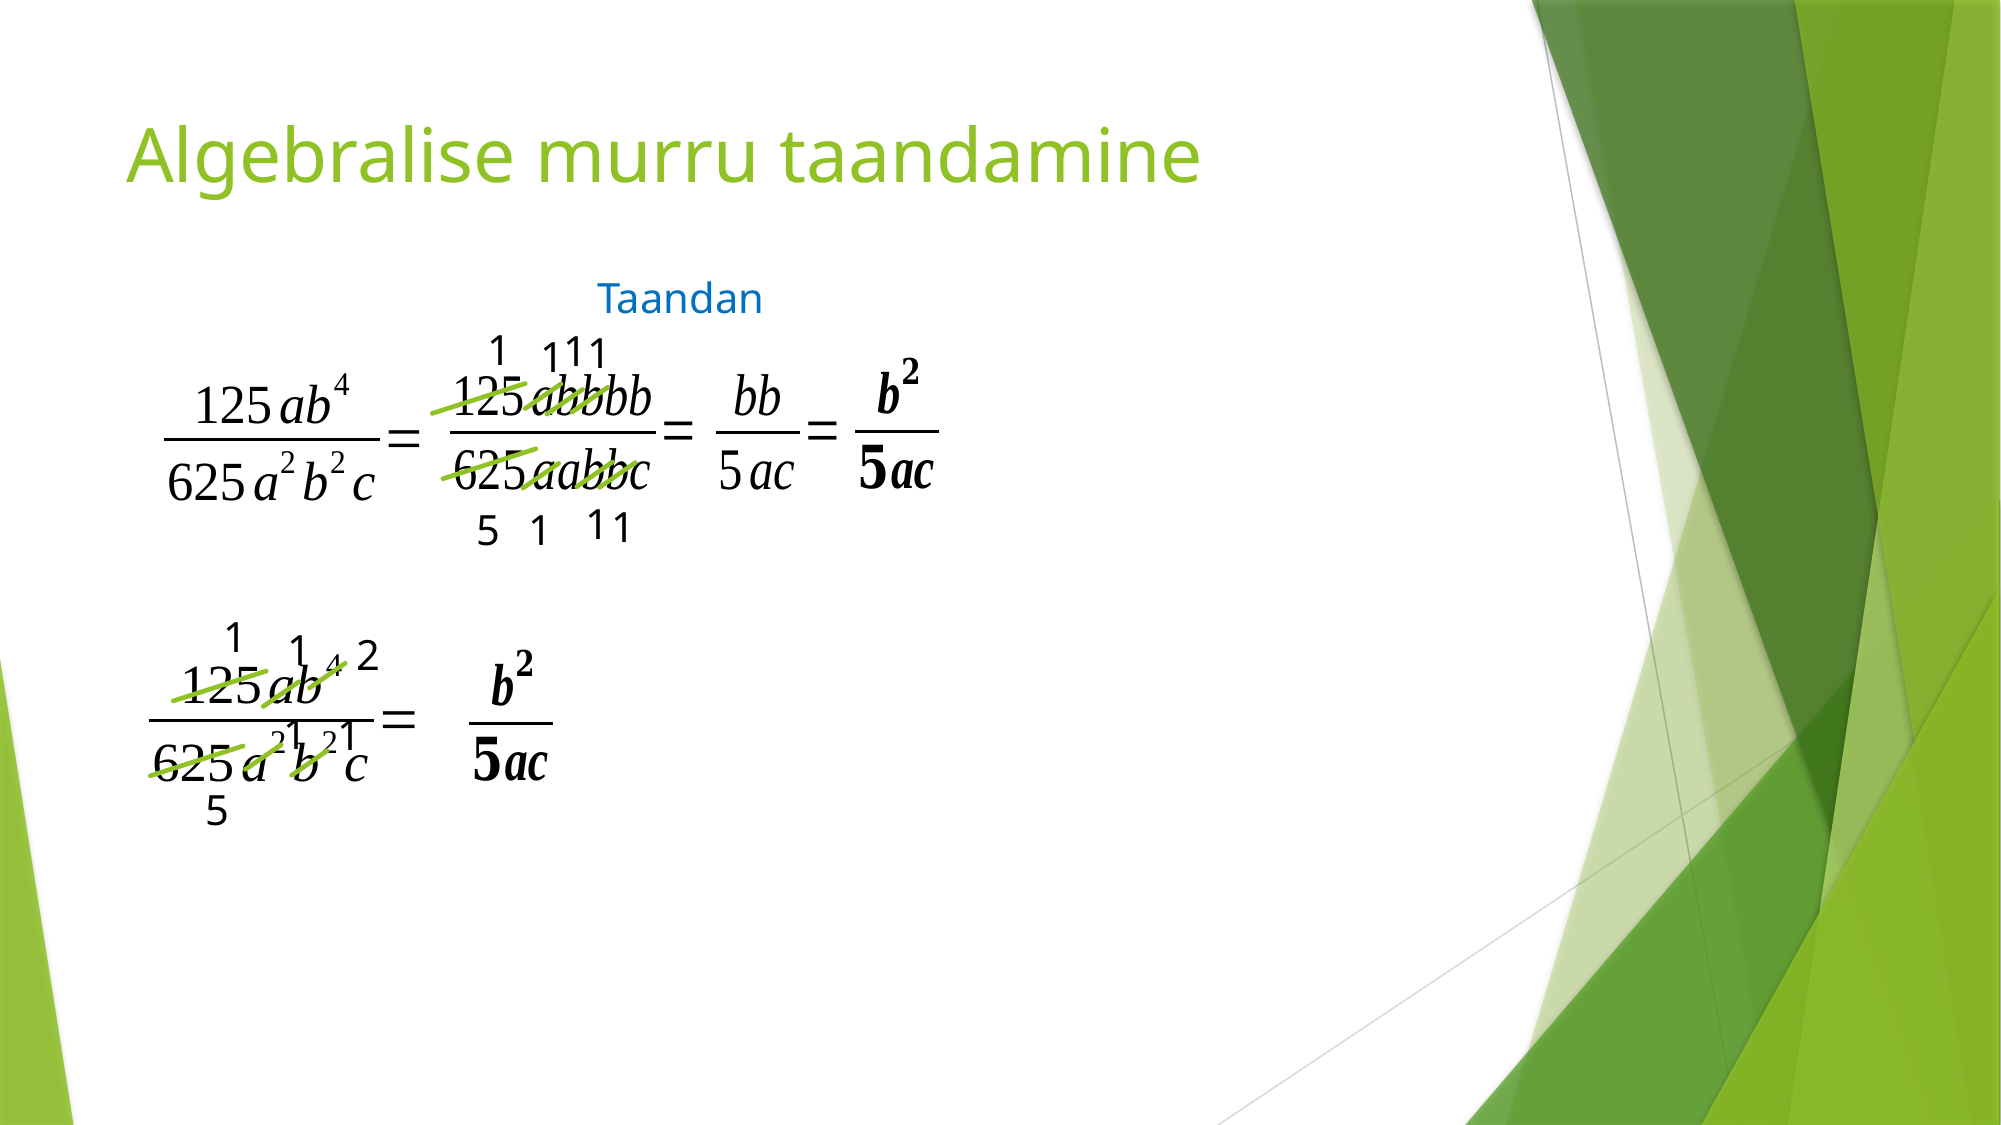

# Algebralise murru taandamine
Taandan
1
1
1
1
1
1
5
1
1
1
2
1
1
5